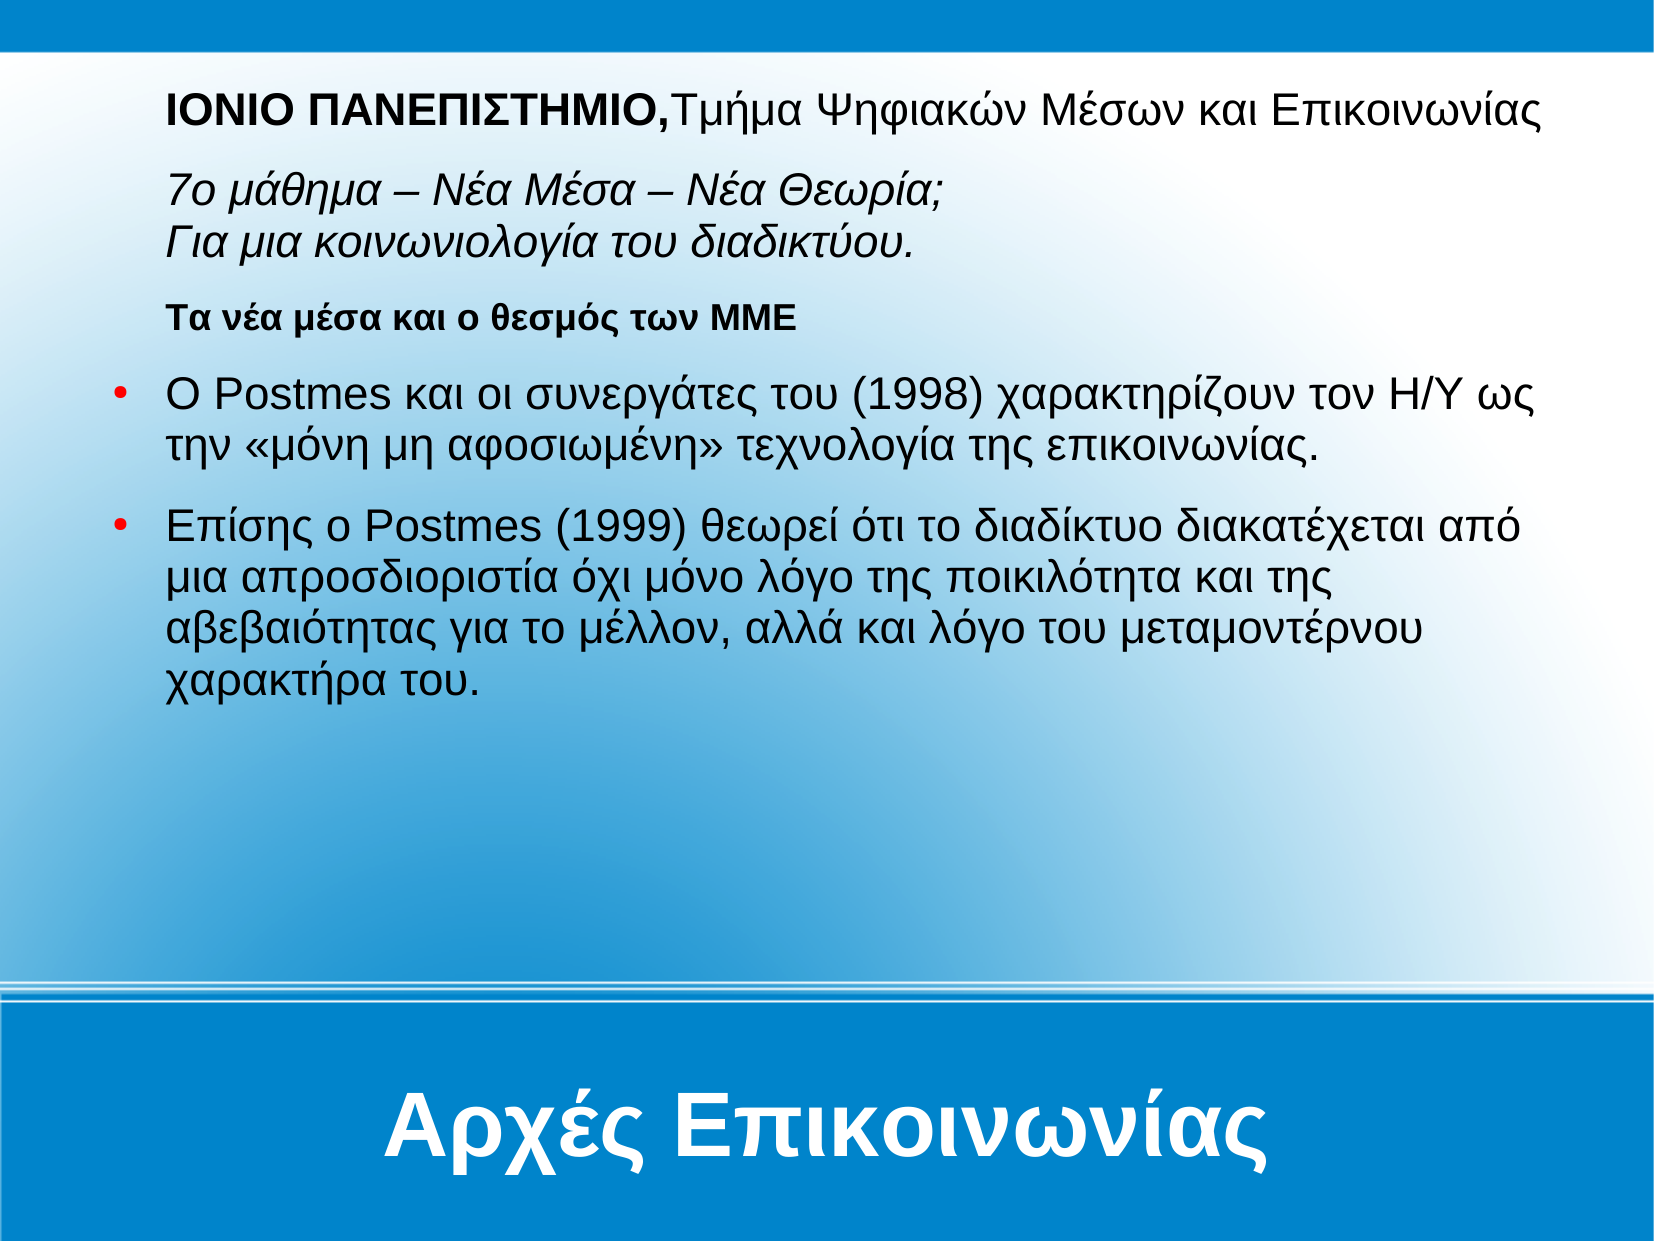

ΙΟΝΙΟ ΠΑΝΕΠΙΣΤΗΜΙΟ,Τμήμα Ψηφιακών Μέσων και Επικοινωνίας
7ο μάθημα – Νέα Μέσα – Νέα Θεωρία;
Για μια κοινωνιολογία του διαδικτύου.
Τα νέα μέσα και ο θεσμός των ΜΜΕ
Ο Postmes και οι συνεργάτες του (1998) χαρακτηρίζουν τον Η/Υ ως την «μόνη μη αφοσιωμένη» τεχνολογία της επικοινωνίας.
Επίσης ο Postmes (1999) θεωρεί ότι το διαδίκτυο διακατέχεται από μια απροσδιοριστία όχι μόνο λόγο της ποικιλότητα και της αβεβαιότητας για το μέλλον, αλλά και λόγο του μεταμοντέρνου χαρακτήρα του.
# Αρχές Επικοινωνίας